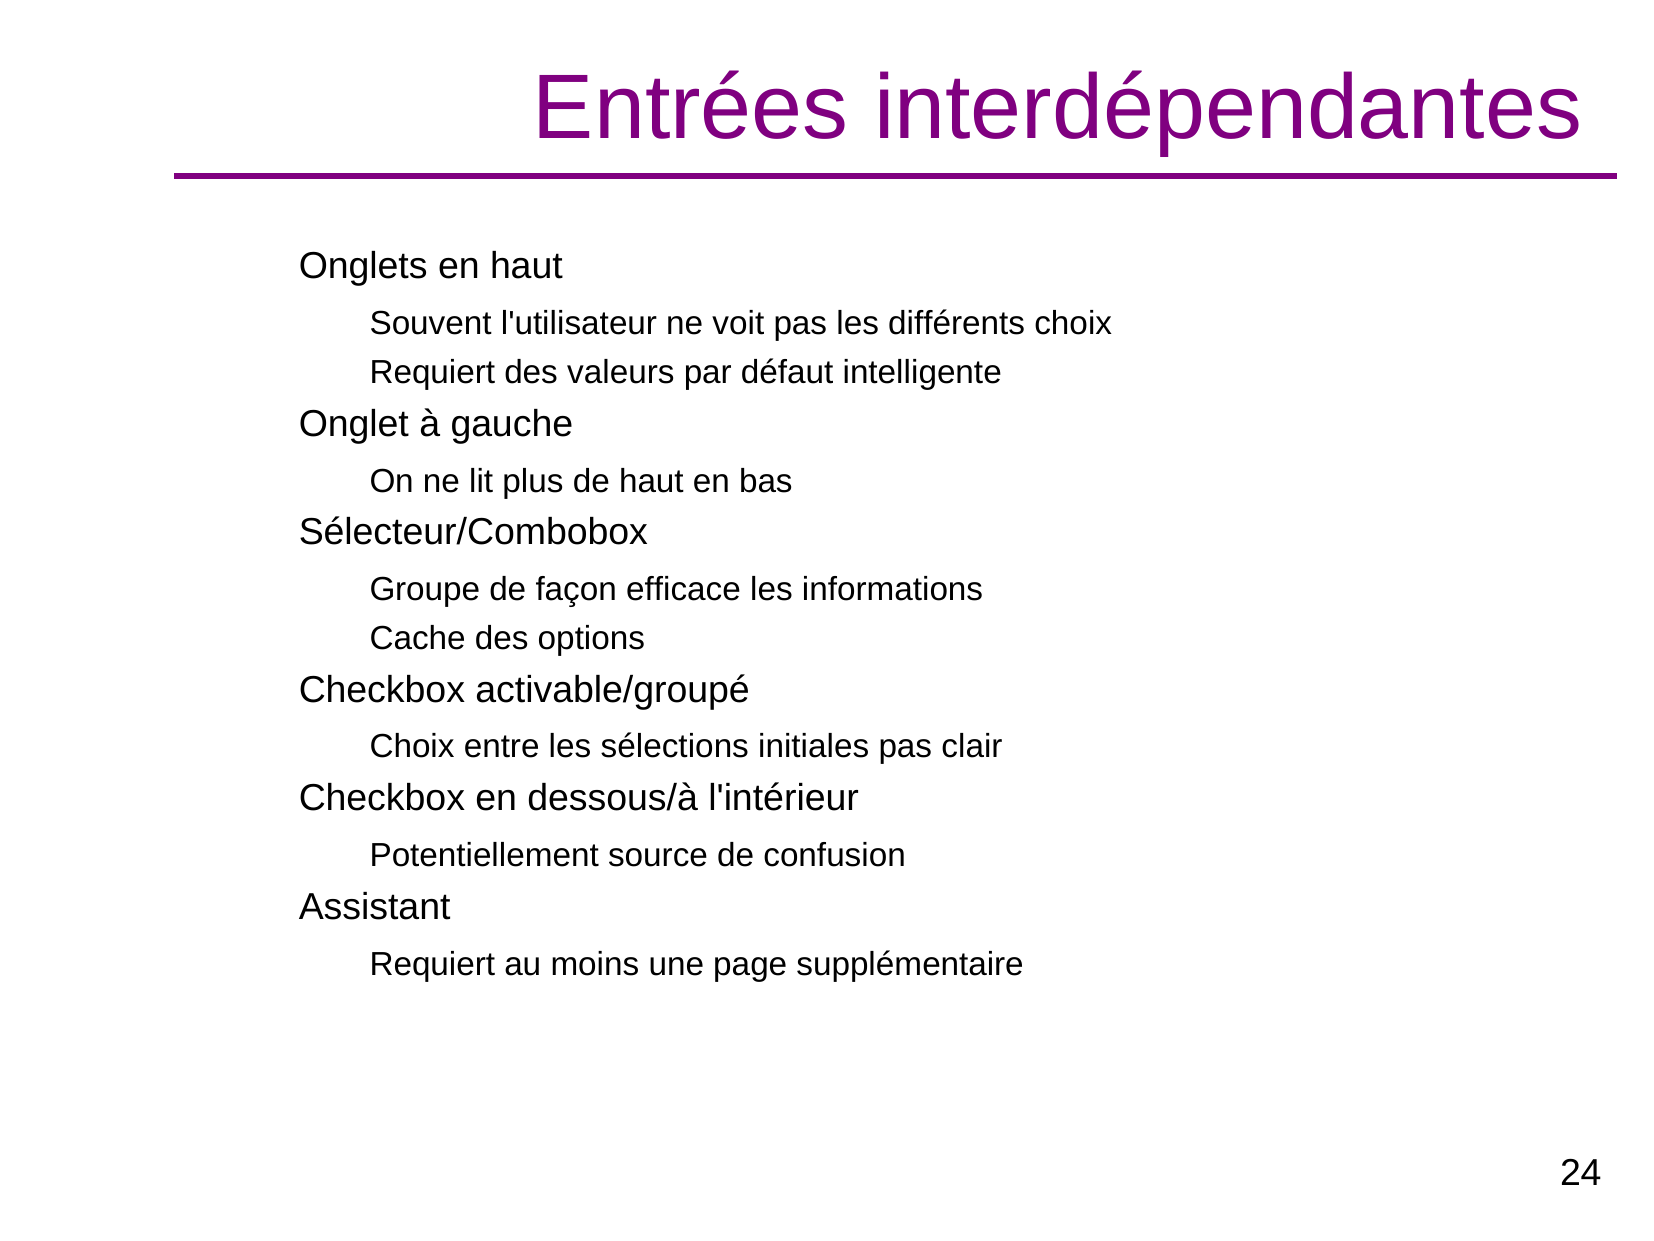

# Entrées interdépendantes
Onglets en haut
Souvent l'utilisateur ne voit pas les différents choix
Requiert des valeurs par défaut intelligente
Onglet à gauche
On ne lit plus de haut en bas
Sélecteur/Combobox
Groupe de façon efficace les informations
Cache des options
Checkbox activable/groupé
Choix entre les sélections initiales pas clair
Checkbox en dessous/à l'intérieur
Potentiellement source de confusion
Assistant
Requiert au moins une page supplémentaire